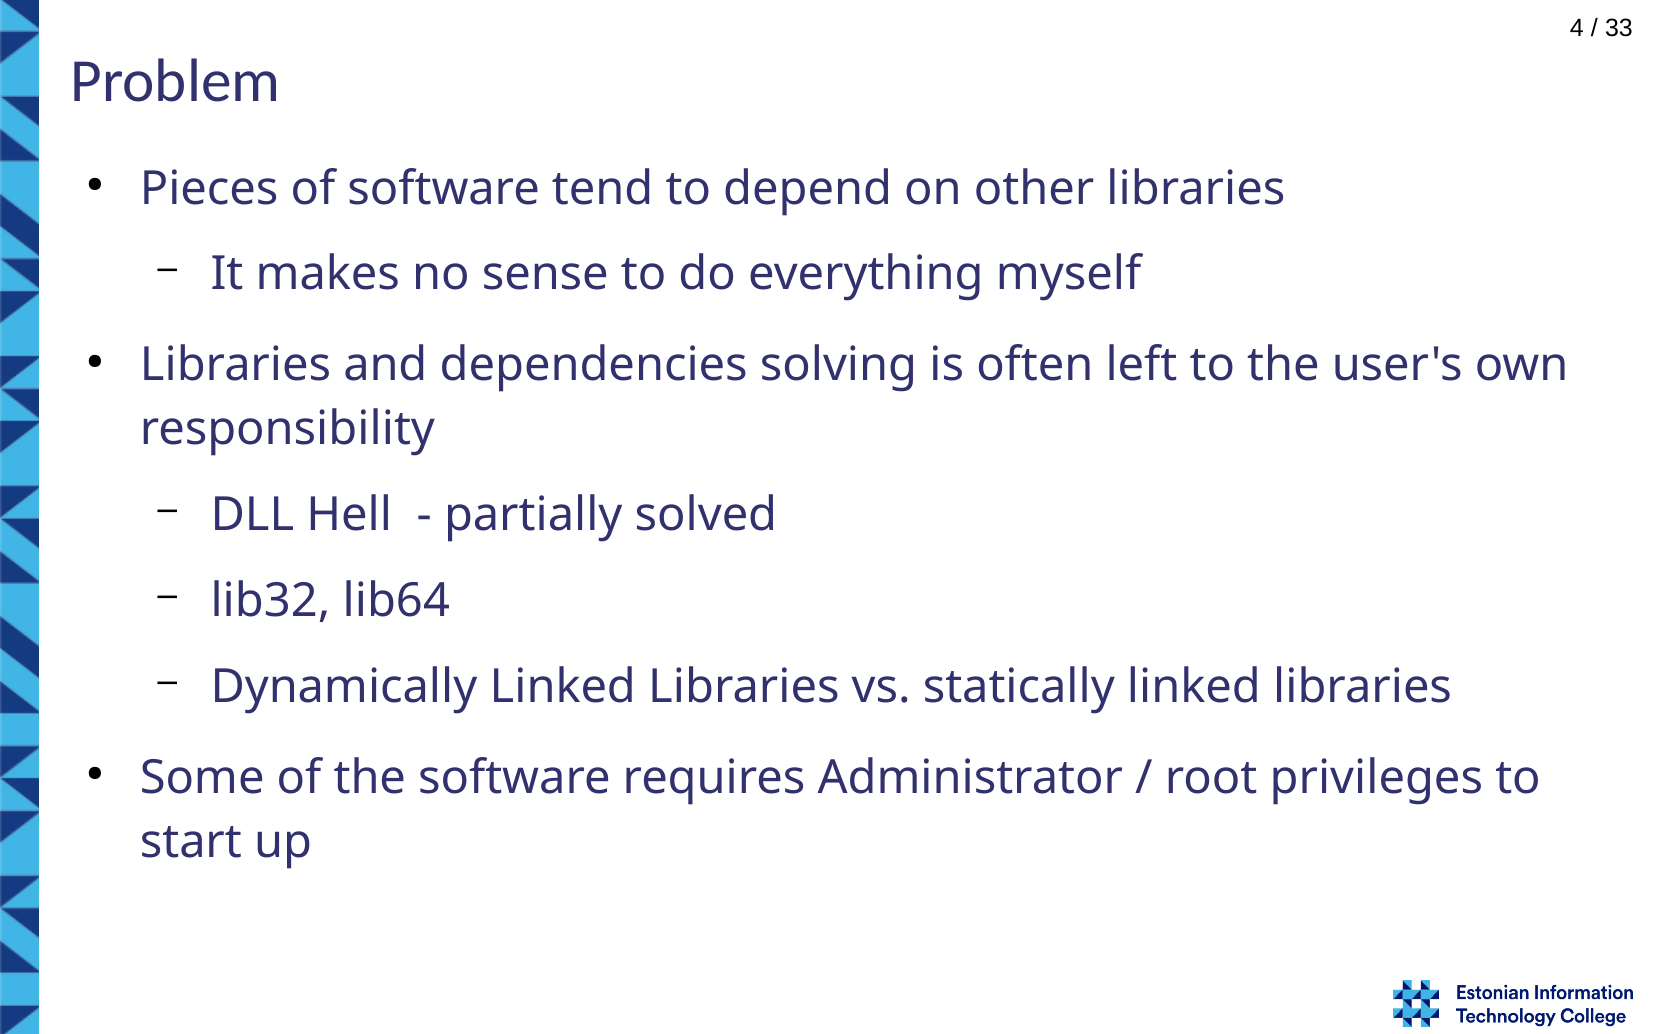

# Problem
Pieces of software tend to depend on other libraries
It makes no sense to do everything myself
Libraries and dependencies solving is often left to the user's own responsibility
DLL Hell - partially solved
lib32, lib64
Dynamically Linked Libraries vs. statically linked libraries
Some of the software requires Administrator / root privileges to start up